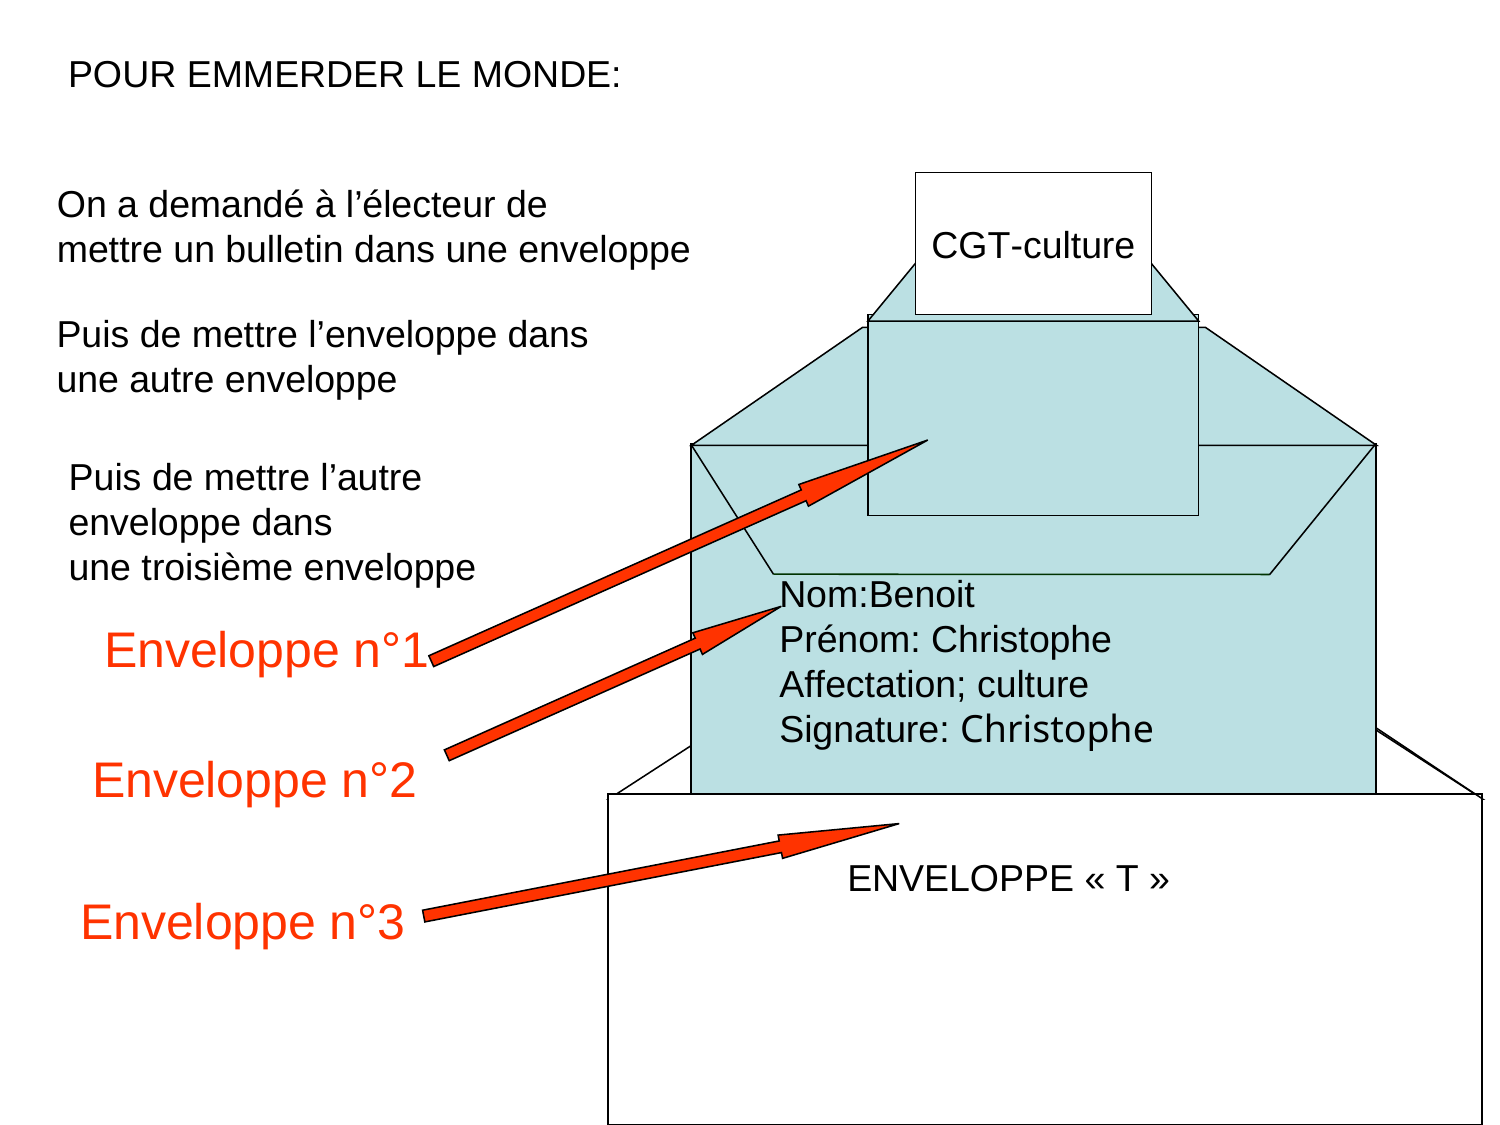

POUR EMMERDER LE MONDE:
On a demandé à l’électeur de
mettre un bulletin dans une enveloppe
CGT-culture
Puis de mettre l’enveloppe dans
une autre enveloppe
Puis de mettre l’autre
enveloppe dans
une troisième enveloppe
Nom:Benoit
Prénom: Christophe
Affectation; culture
Signature: Christophe
Enveloppe n°1
Enveloppe n°2
ENVELOPPE « T »
Enveloppe n°3